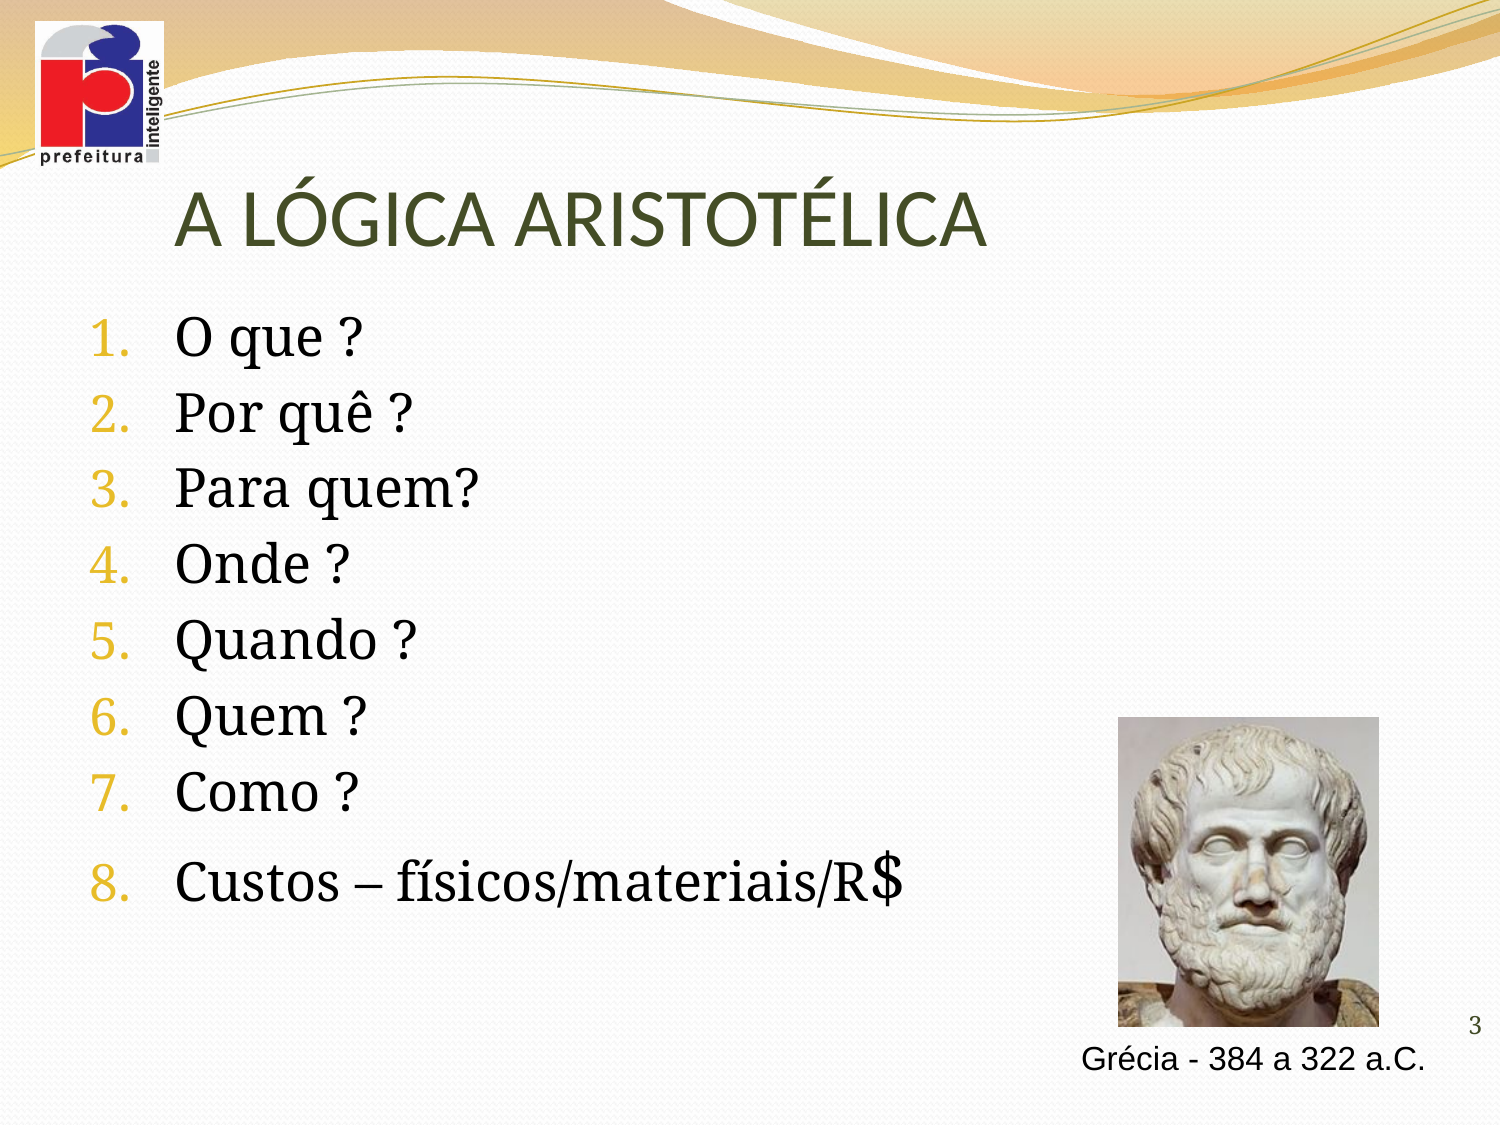

# A LÓGICA ARISTOTÉLICA
O que ?
Por quê ?
Para quem?
Onde ?
Quando ?
Quem ?
Como ?
Custos – físicos/materiais/R$
Grécia - 384 a 322 a.C.